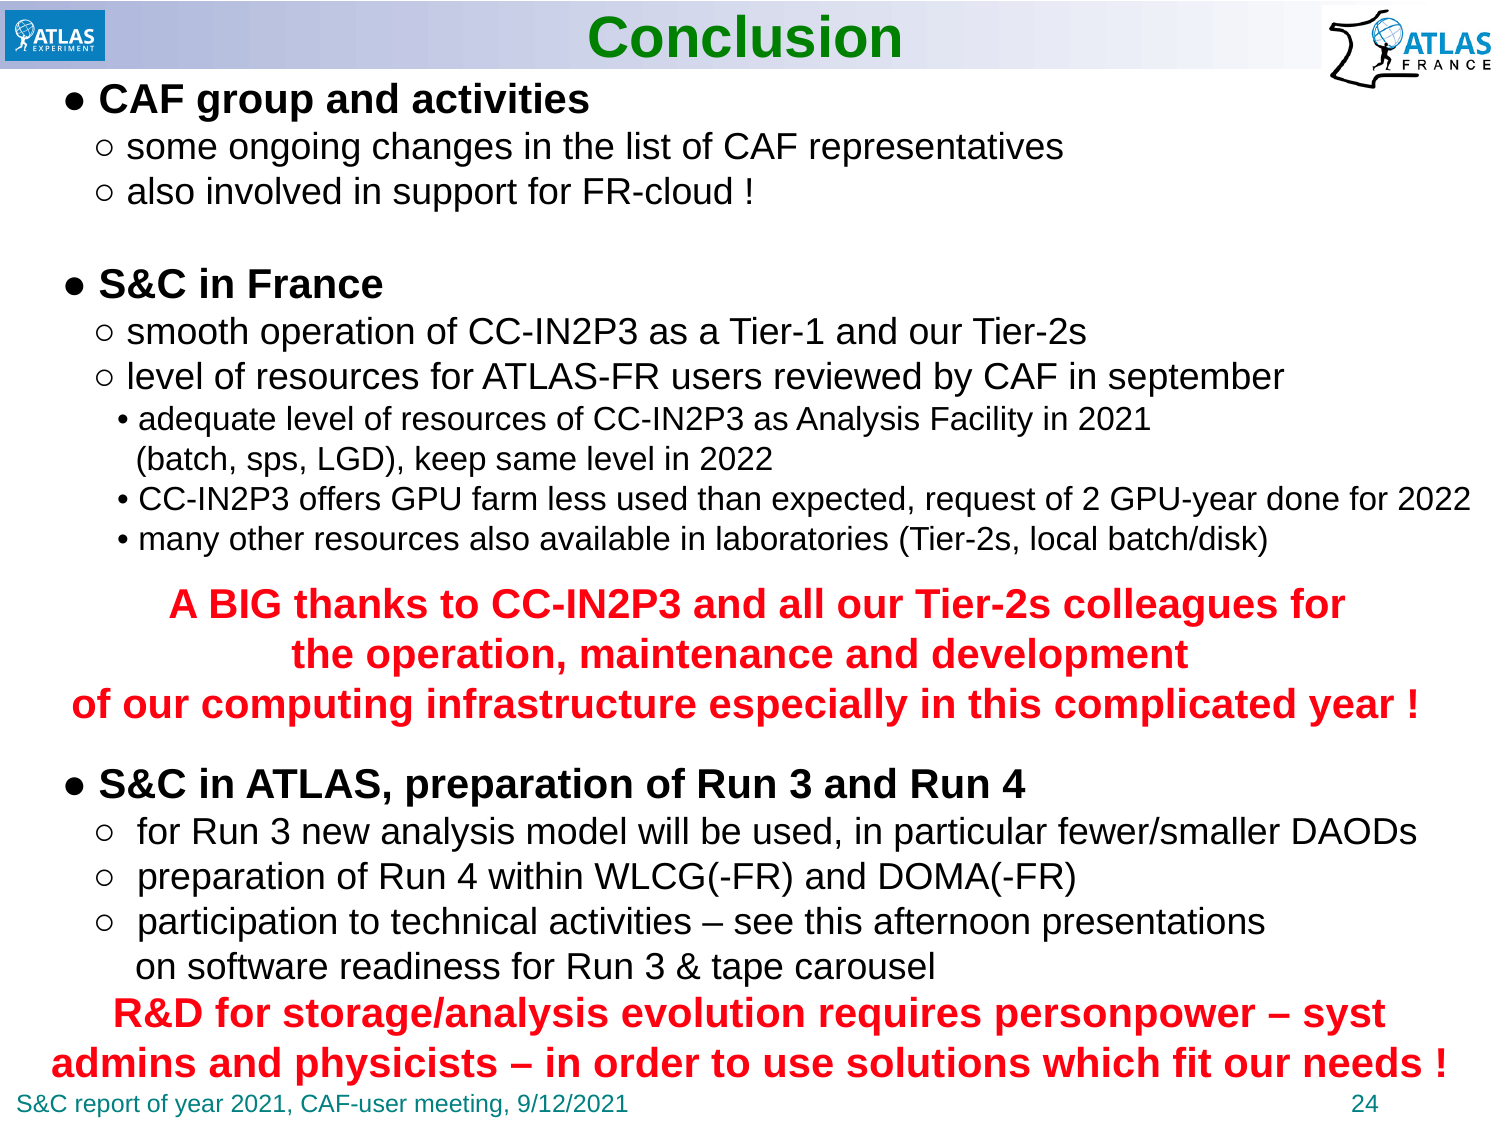

Conclusion
● CAF group and activities
 ○ some ongoing changes in the list of CAF representatives
 ○ also involved in support for FR-cloud !
● S&C in France
 ○ smooth operation of CC-IN2P3 as a Tier-1 and our Tier-2s
 ○ level of resources for ATLAS-FR users reviewed by CAF in september
 • adequate level of resources of CC-IN2P3 as Analysis Facility in 2021
 (batch, sps, LGD), keep same level in 2022
 • CC-IN2P3 offers GPU farm less used than expected, request of 2 GPU-year done for 2022
 • many other resources also available in laboratories (Tier-2s, local batch/disk)
● S&C in ATLAS, preparation of Run 3 and Run 4
 ○ for Run 3 new analysis model will be used, in particular fewer/smaller DAODs
 ○ preparation of Run 4 within WLCG(-FR) and DOMA(-FR)
 ○ participation to technical activities – see this afternoon presentations
 on software readiness for Run 3 & tape carousel
 A BIG thanks to CC-IN2P3 and all our Tier-2s colleagues for
the operation, maintenance and development
of our computing infrastructure especially in this complicated year !
R&D for storage/analysis evolution requires personpower – syst admins and physicists – in order to use solutions which fit our needs !